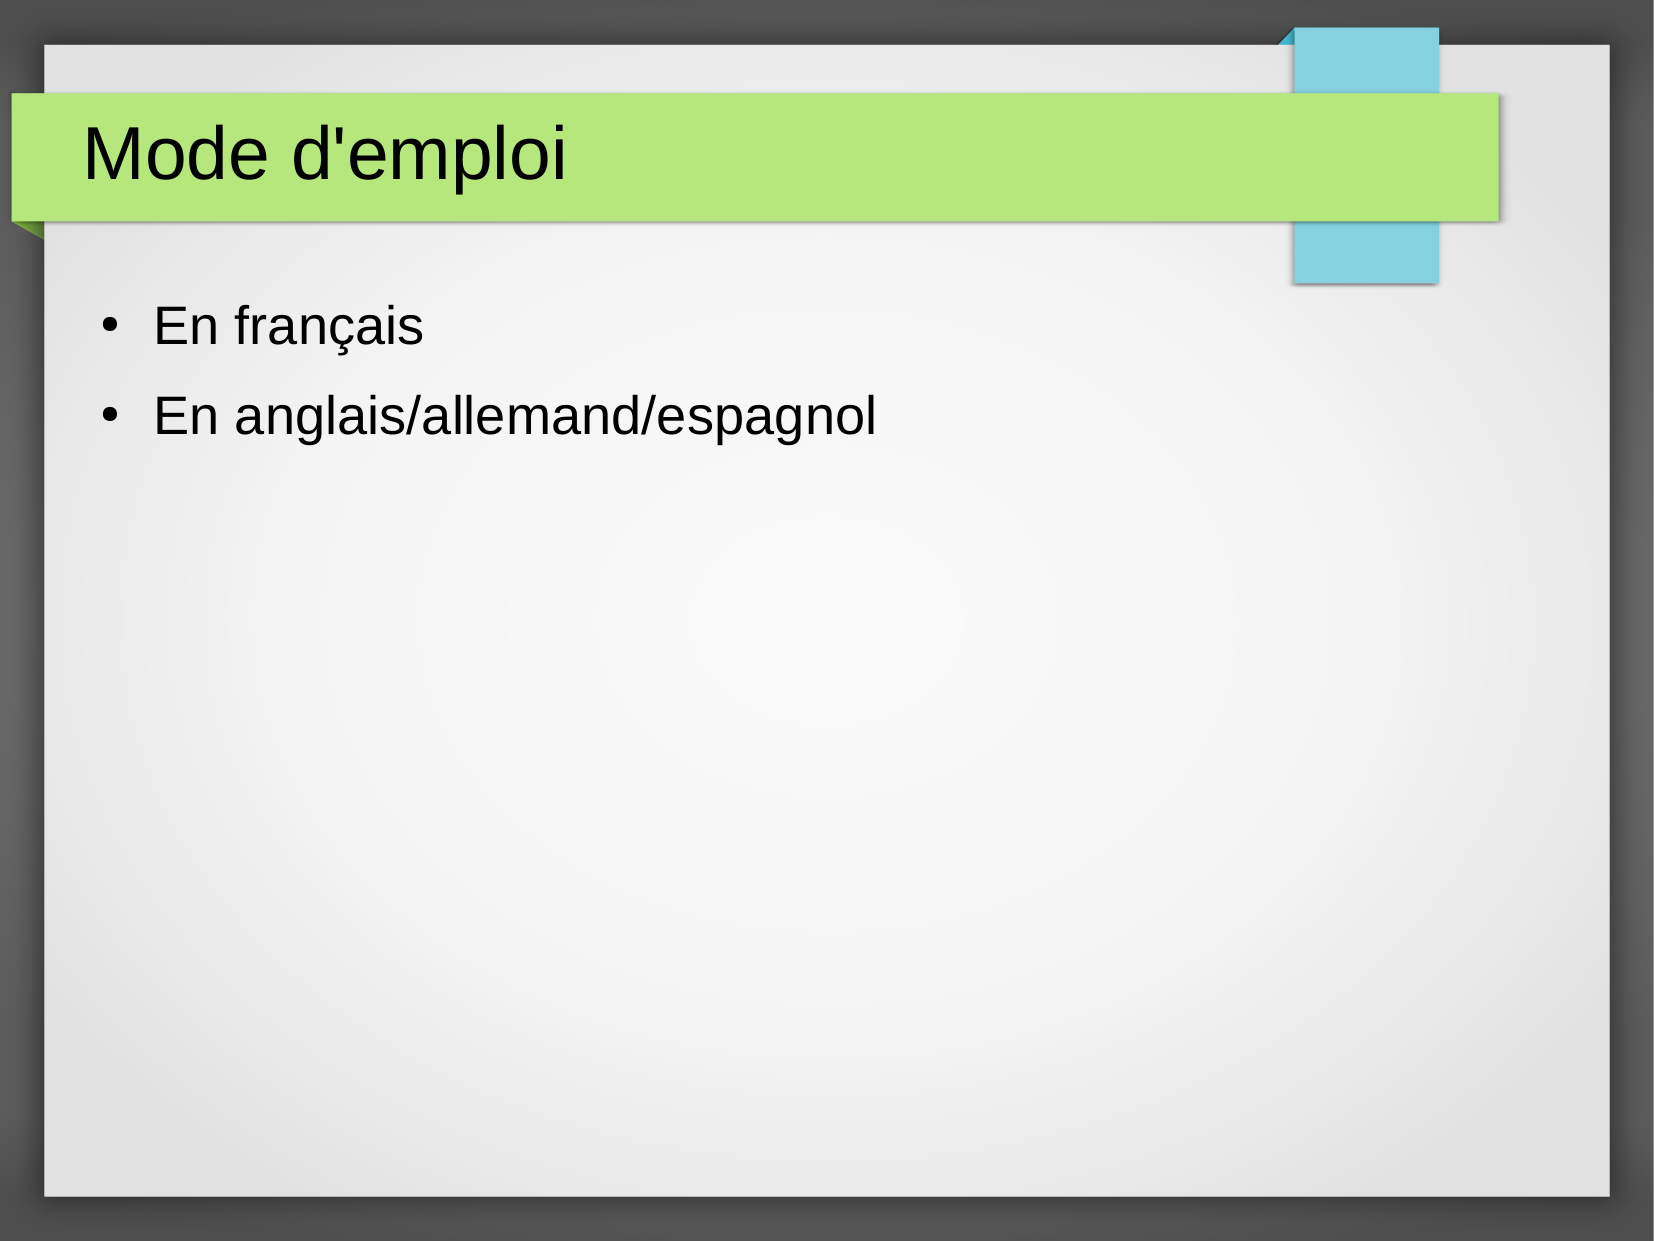

# Mode d'emploi
En français
En anglais/allemand/espagnol